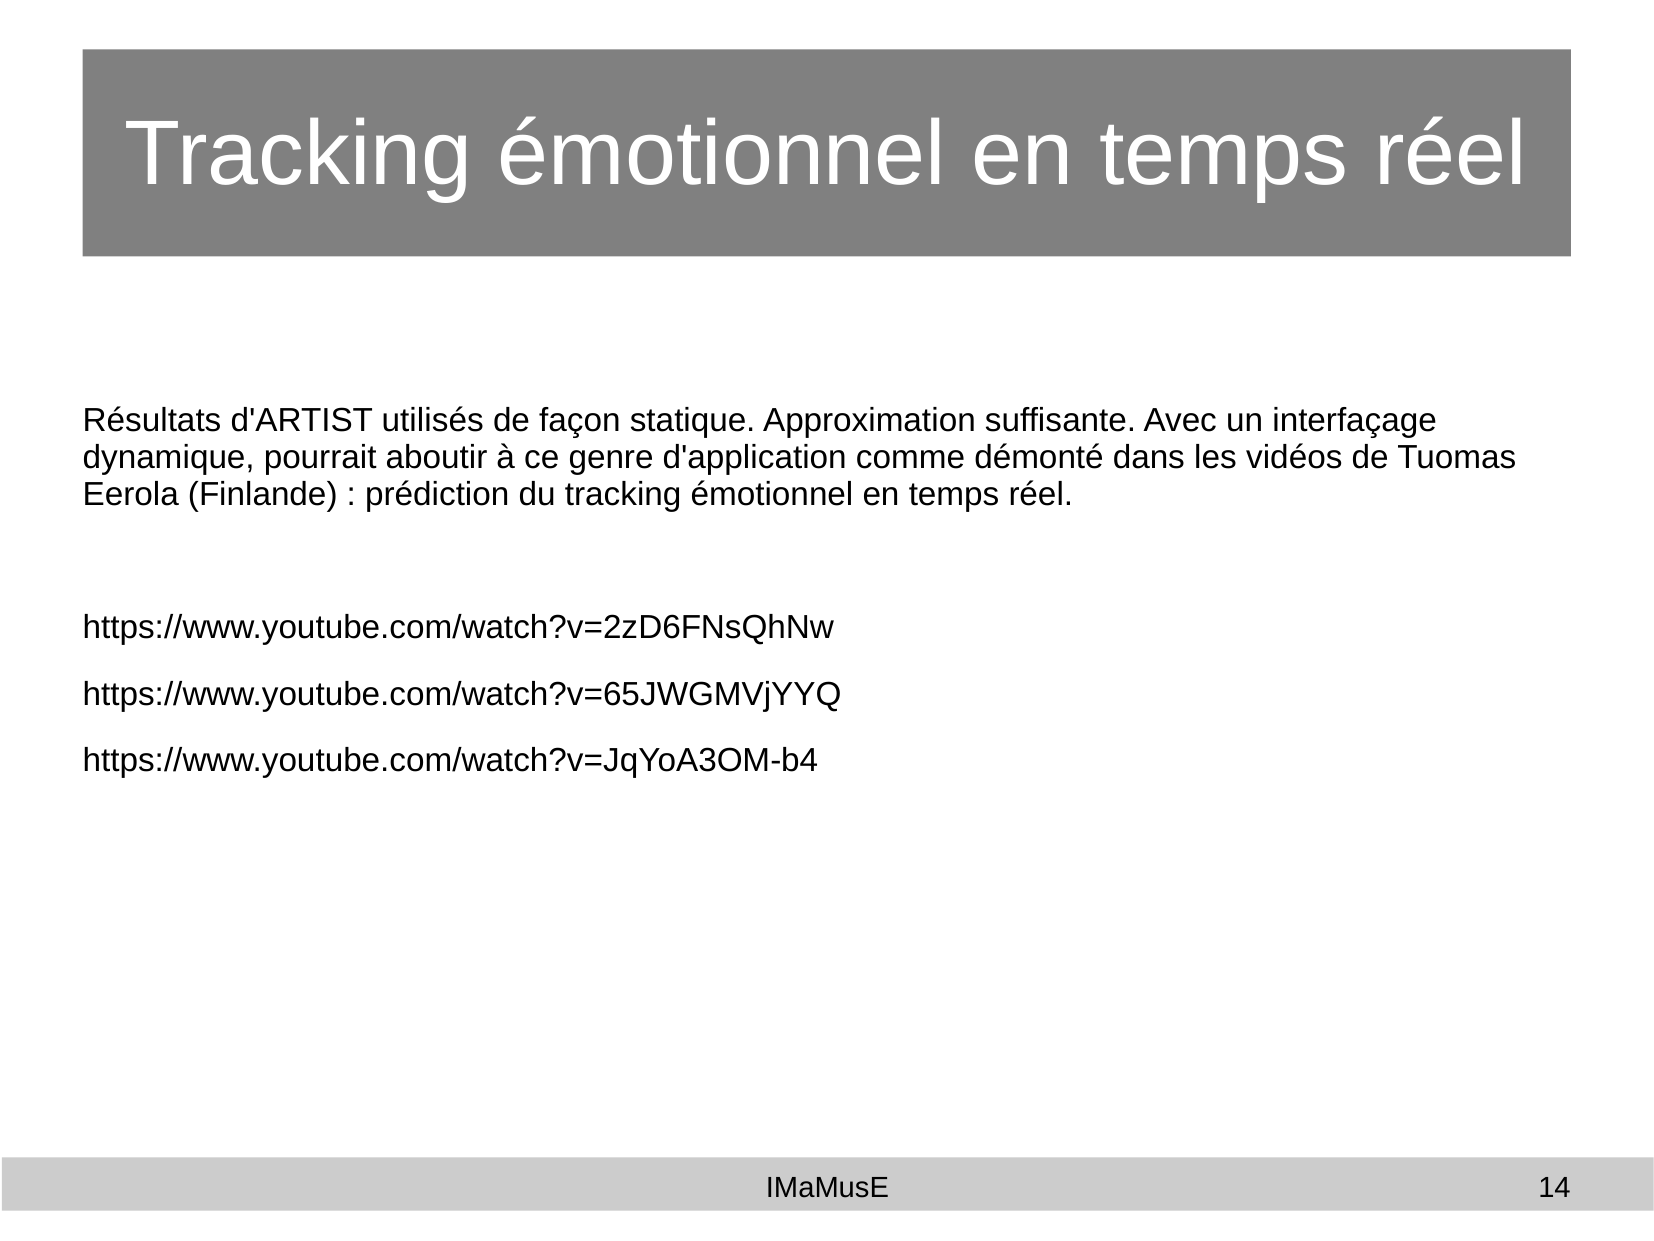

# Tracking émotionnel en temps réel
Résultats d'ARTIST utilisés de façon statique. Approximation suffisante. Avec un interfaçage dynamique, pourrait aboutir à ce genre d'application comme démonté dans les vidéos de Tuomas Eerola (Finlande) : prédiction du tracking émotionnel en temps réel.
https://www.youtube.com/watch?v=2zD6FNsQhNw
https://www.youtube.com/watch?v=65JWGMVjYYQ
https://www.youtube.com/watch?v=JqYoA3OM-b4
Imamuse
14